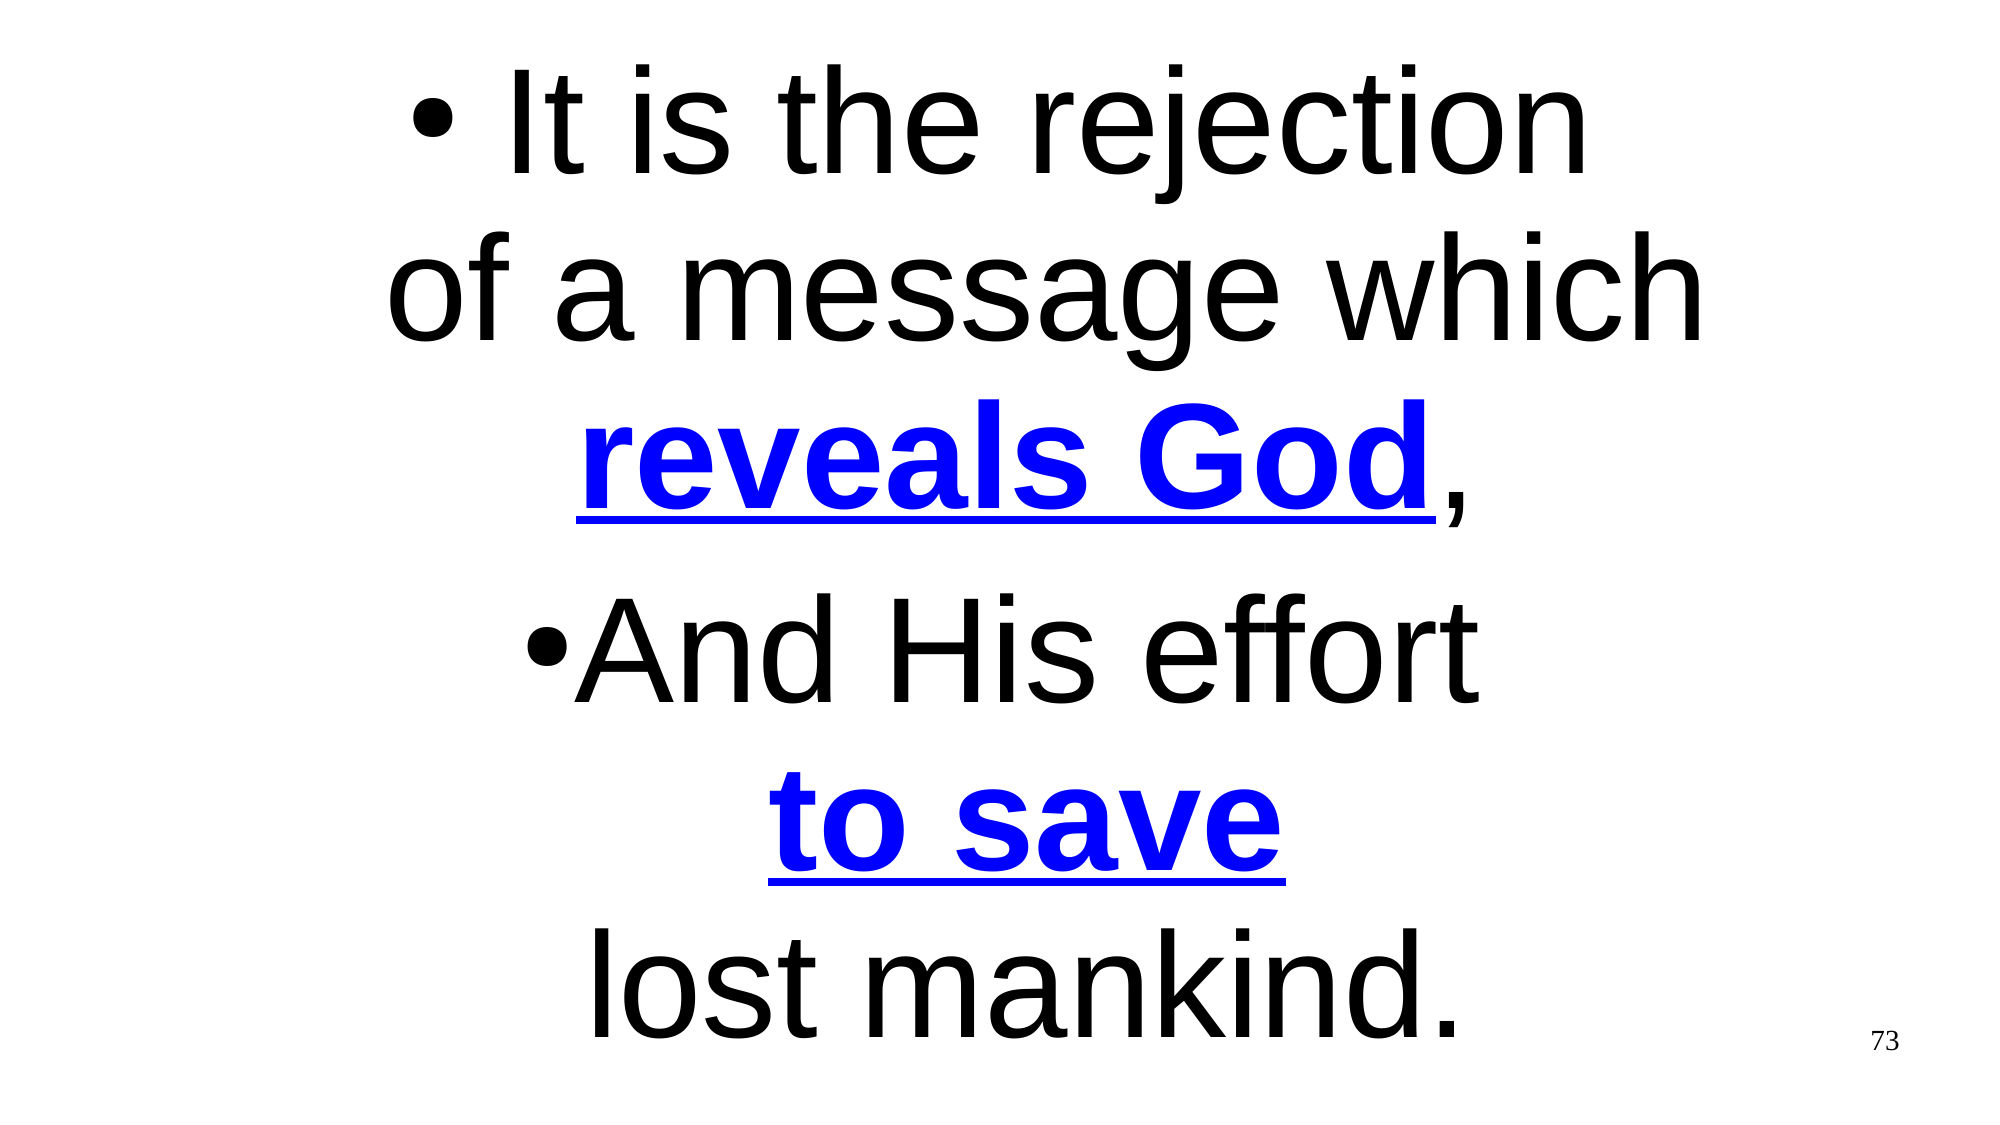

# It is the rejection of a message which reveals God,
And His effort
to save
lost mankind.
73